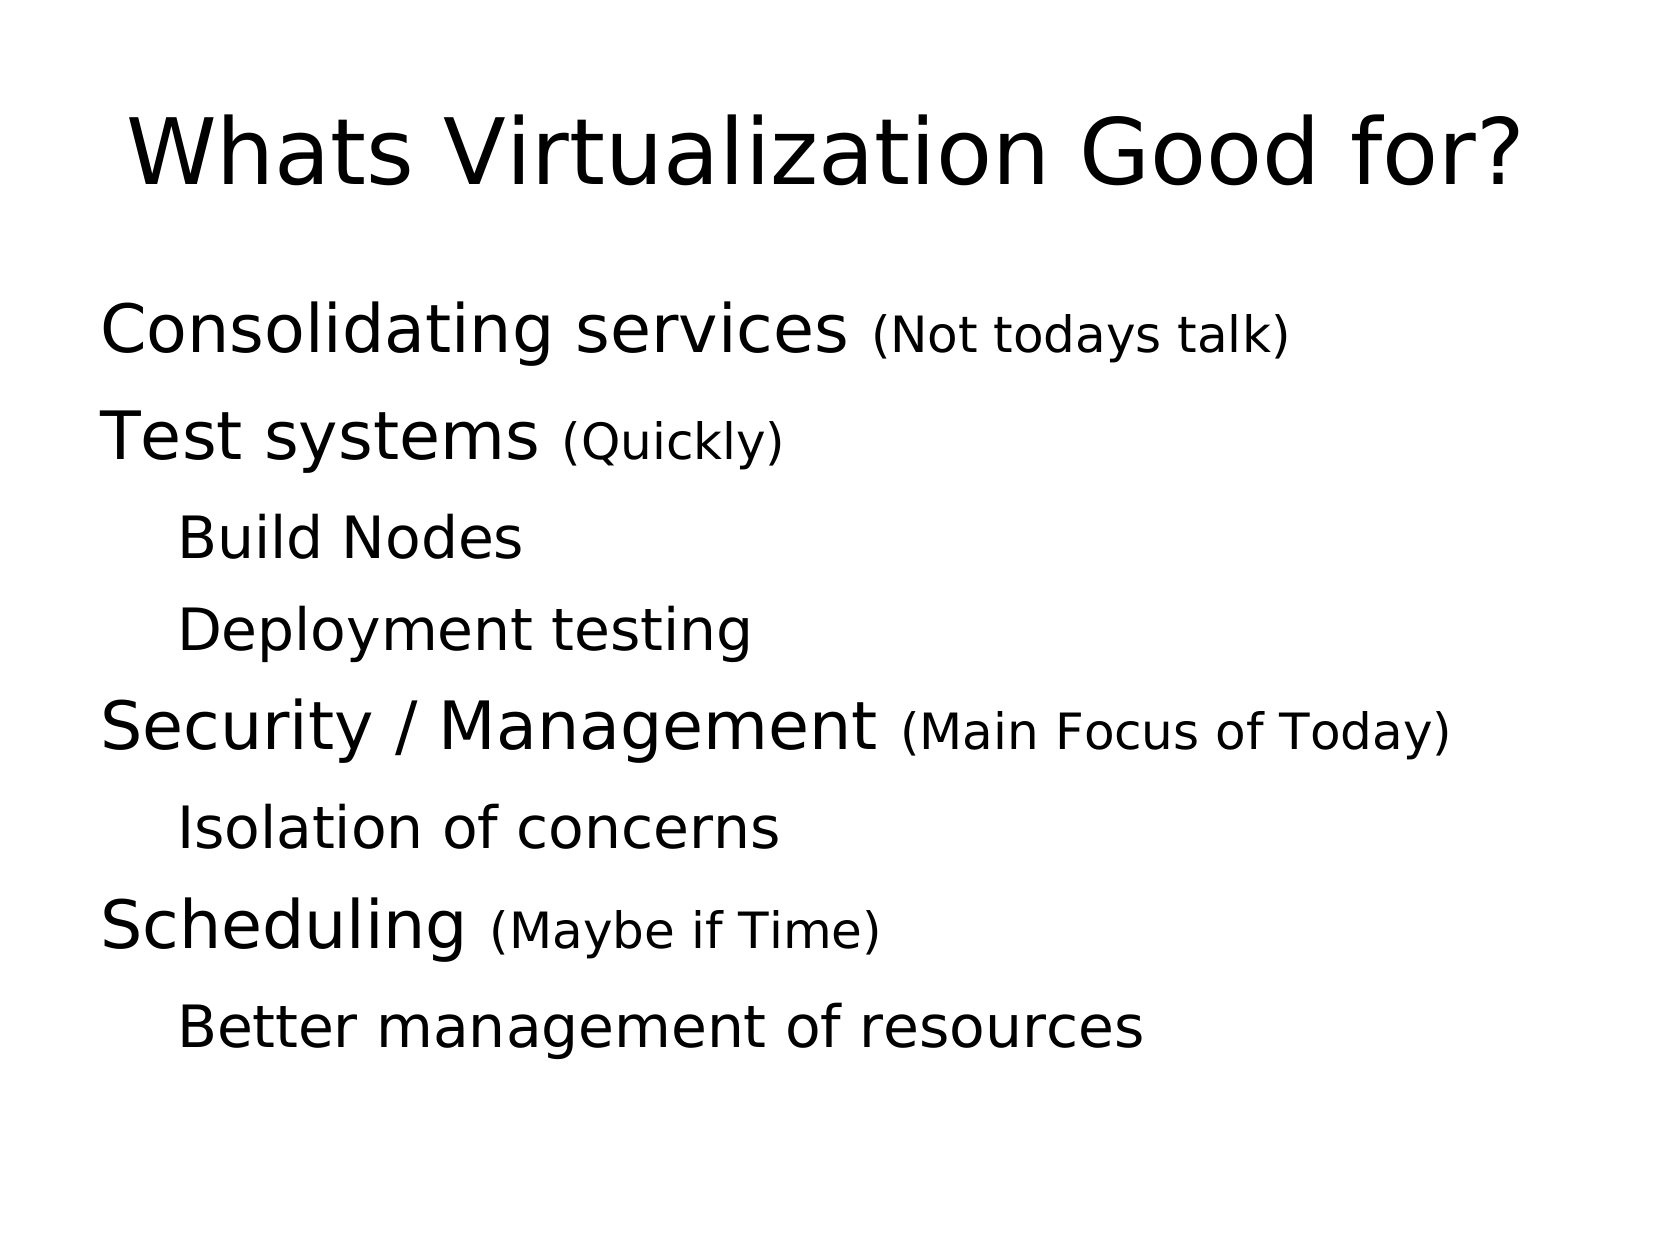

# Whats Virtualization Good for?
Consolidating services (Not todays talk)
Test systems (Quickly)
Build Nodes
Deployment testing
Security / Management (Main Focus of Today)
Isolation of concerns
Scheduling (Maybe if Time)
Better management of resources